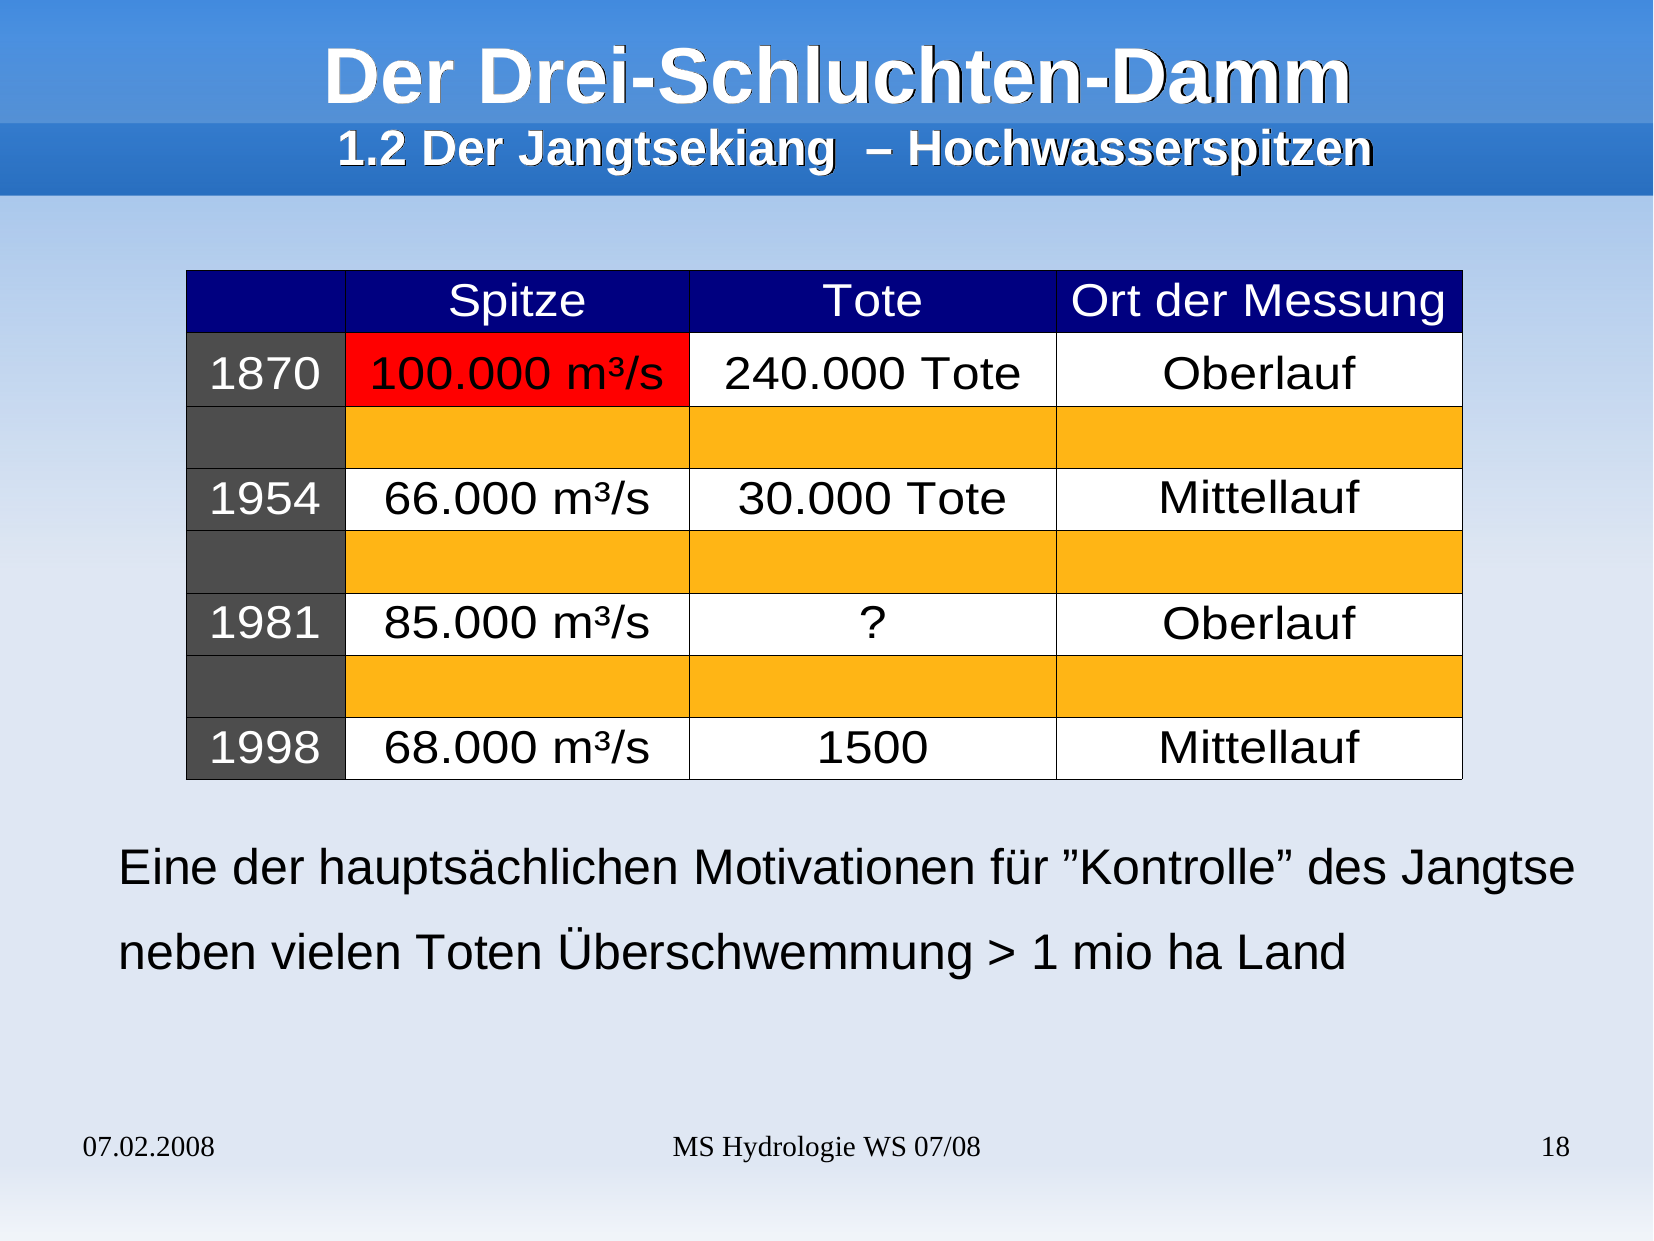

# Der Drei-Schluchten-Damm 1.2 Der Jangtsekiang – Hochwasserspitzen
Eine der hauptsächlichen Motivationen für ”Kontrolle” des Jangtse
neben vielen Toten Überschwemmung > 1 mio ha Land
07.02.2008
MS Hydrologie WS 07/08
18